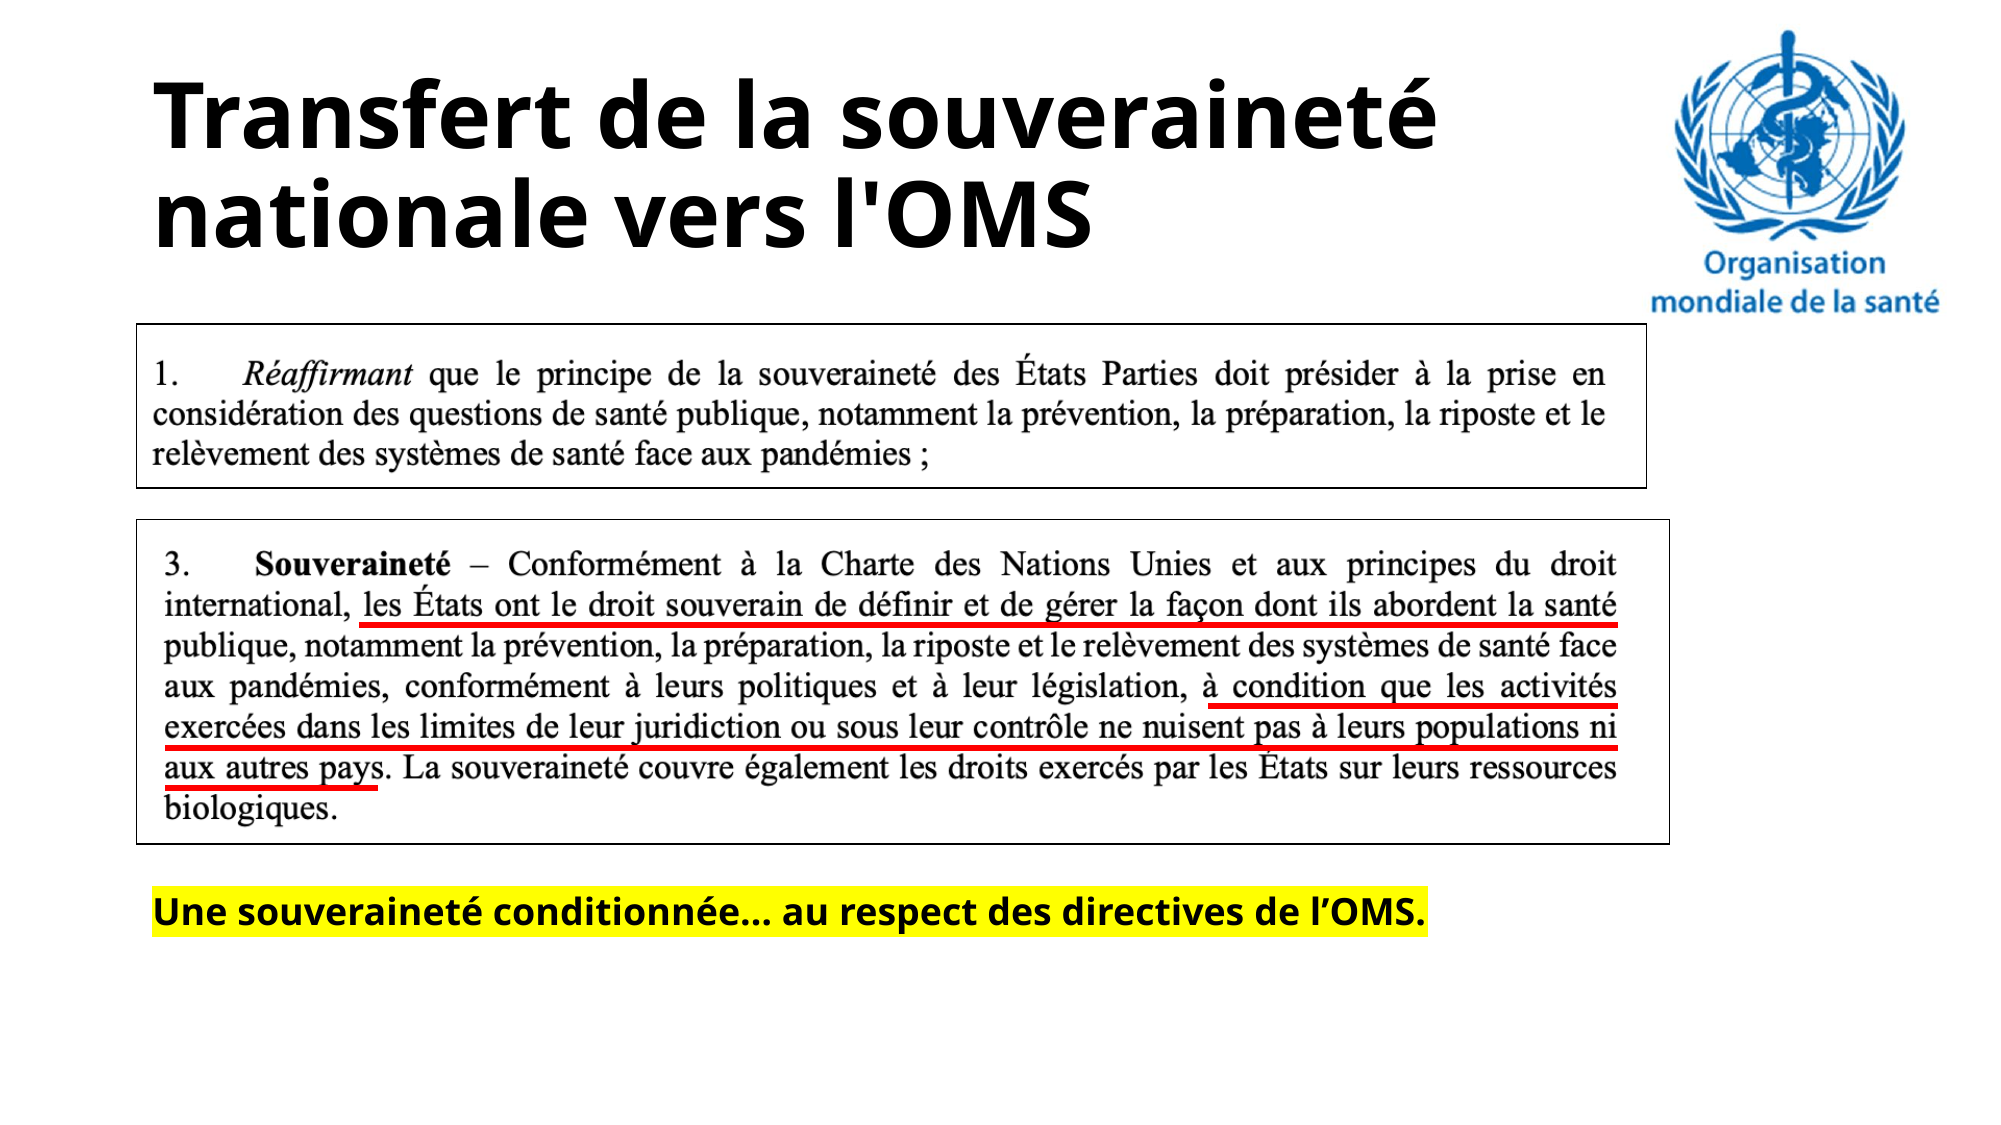

# Transfert de la souveraineté nationale vers l'OMS
Une souveraineté conditionnée… au respect des directives de l’OMS.